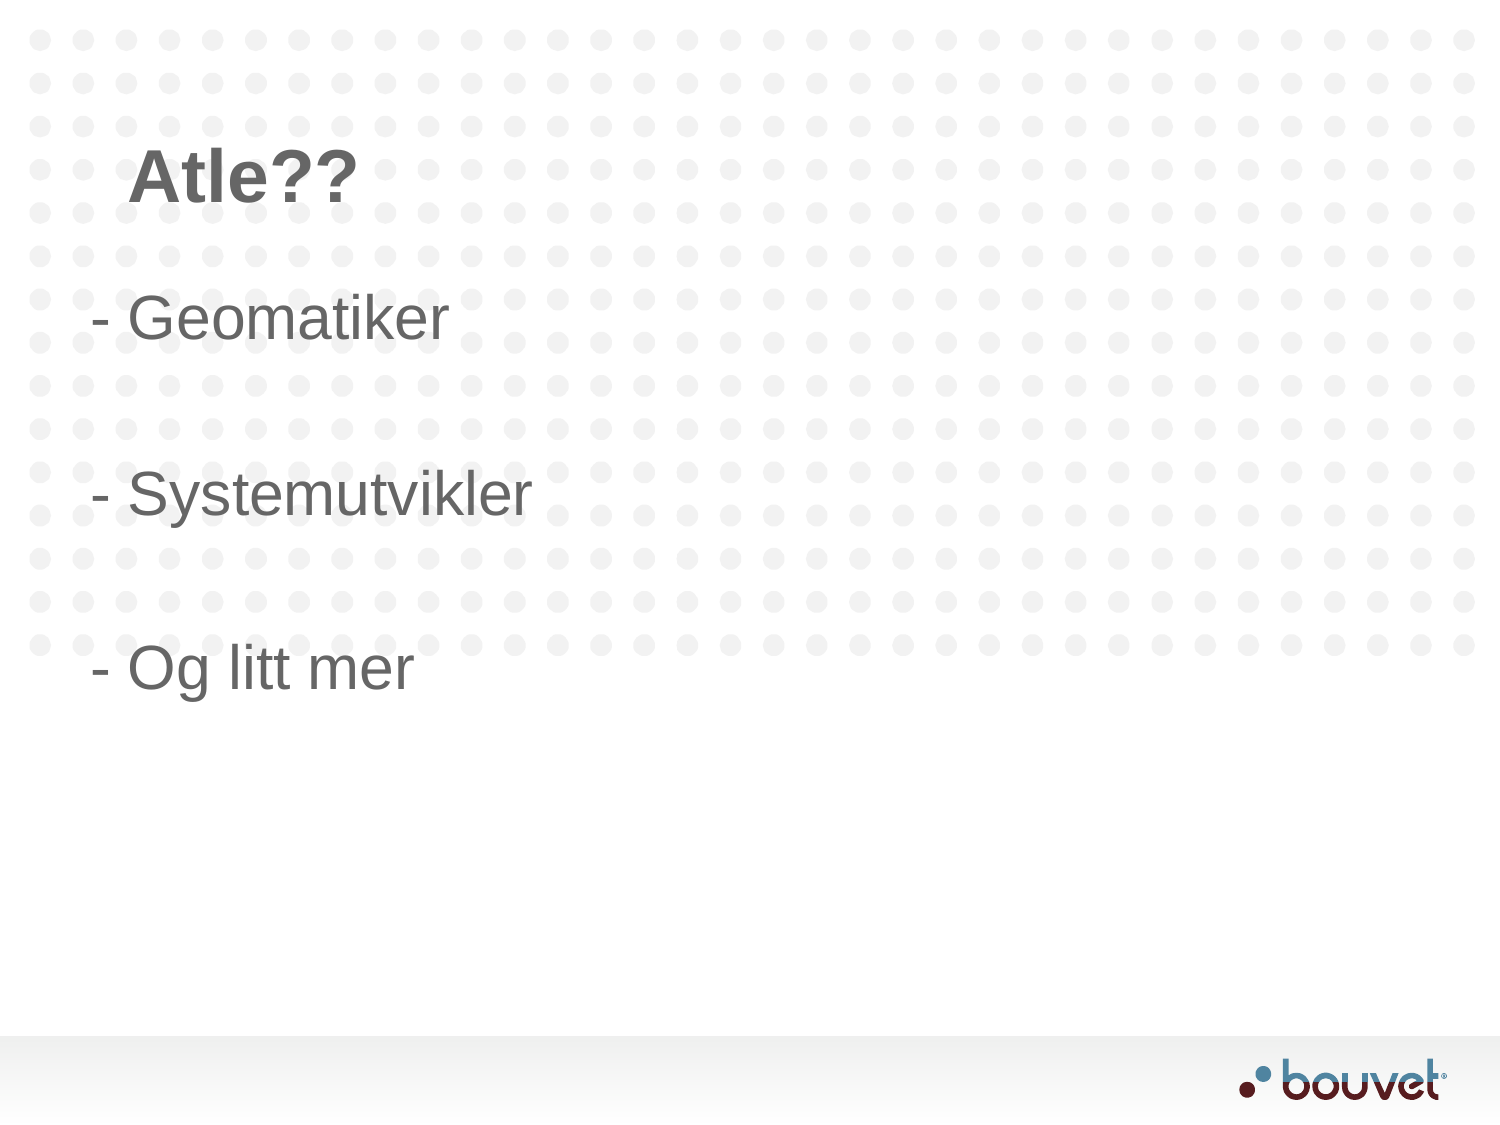

# Atle??
- Geomatiker
- Systemutvikler
- Og litt mer